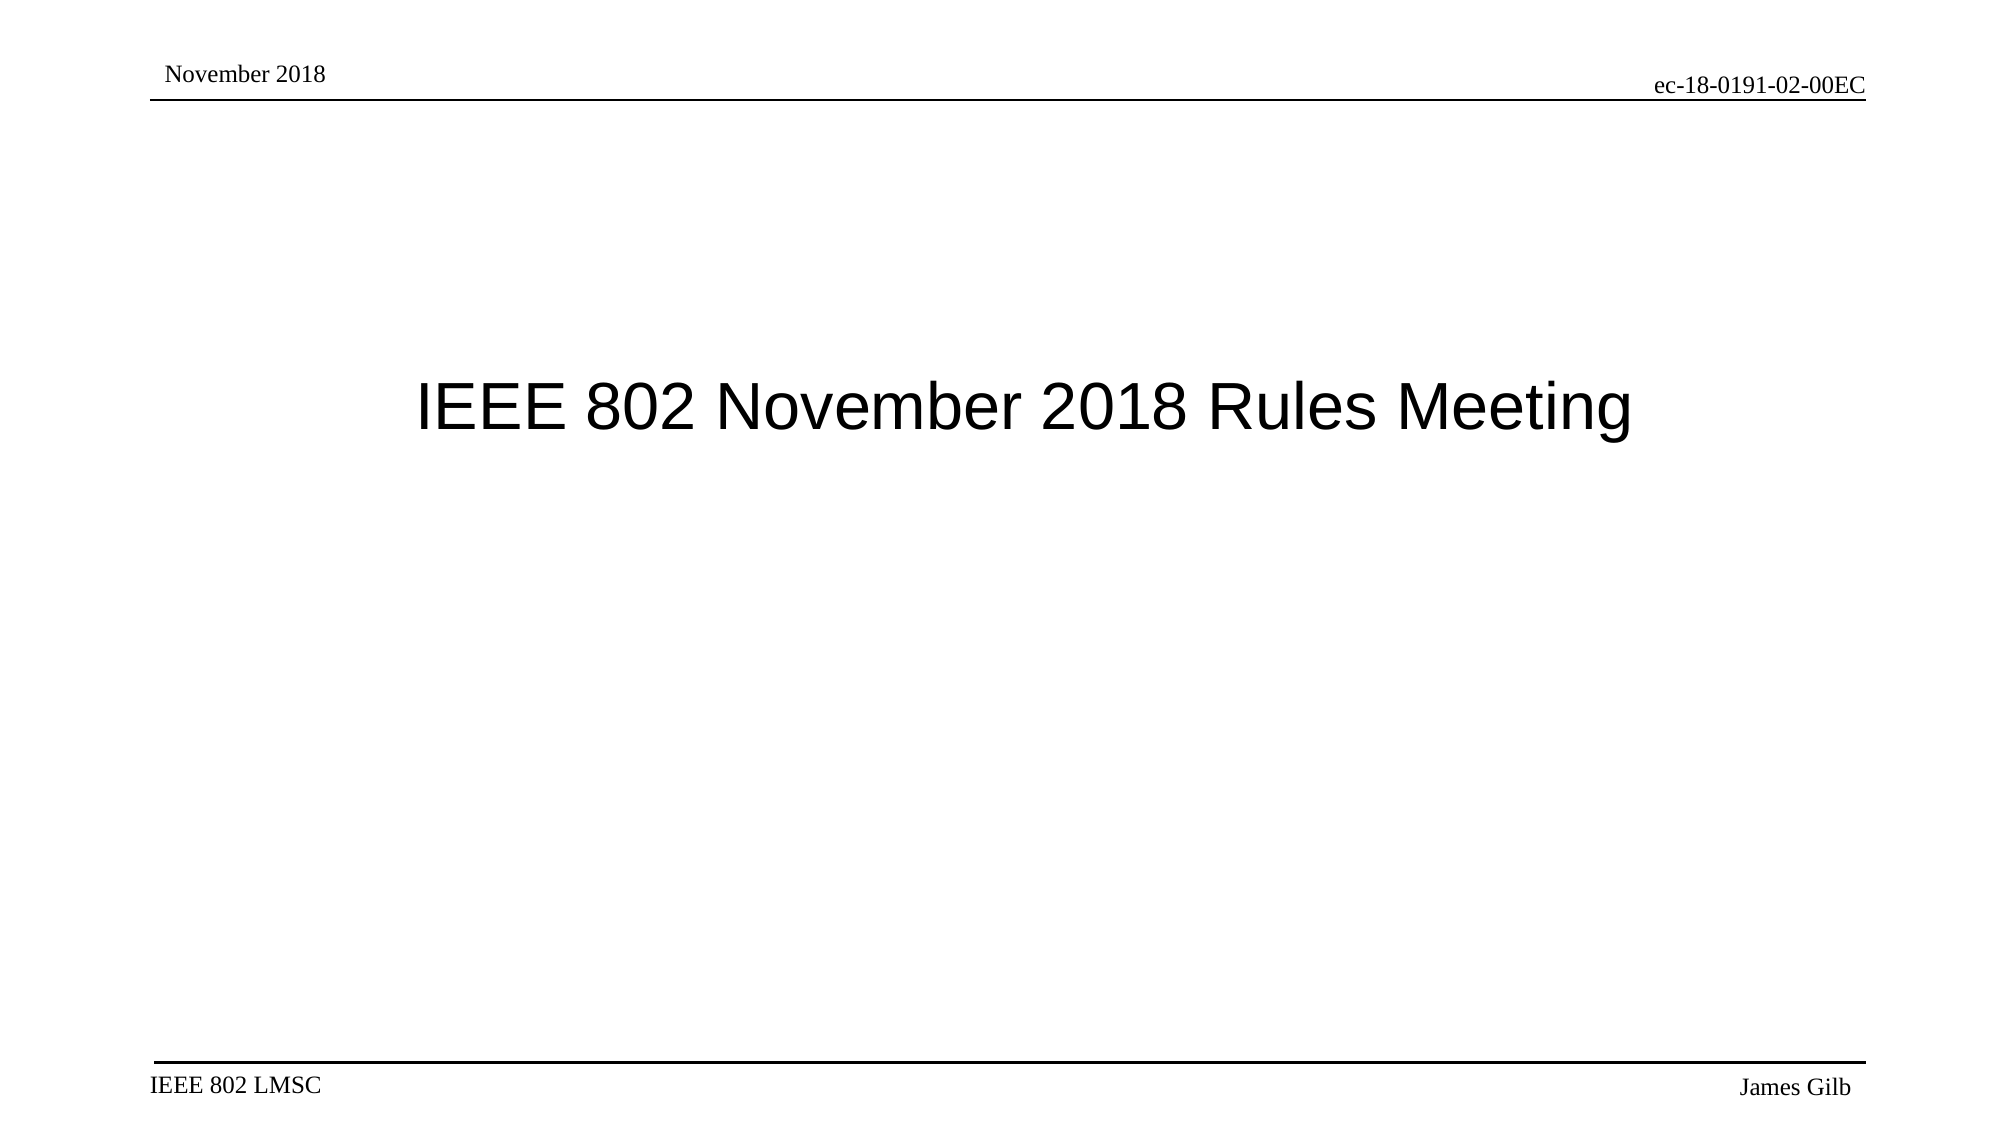

# IEEE 802 November 2018 Rules Meeting